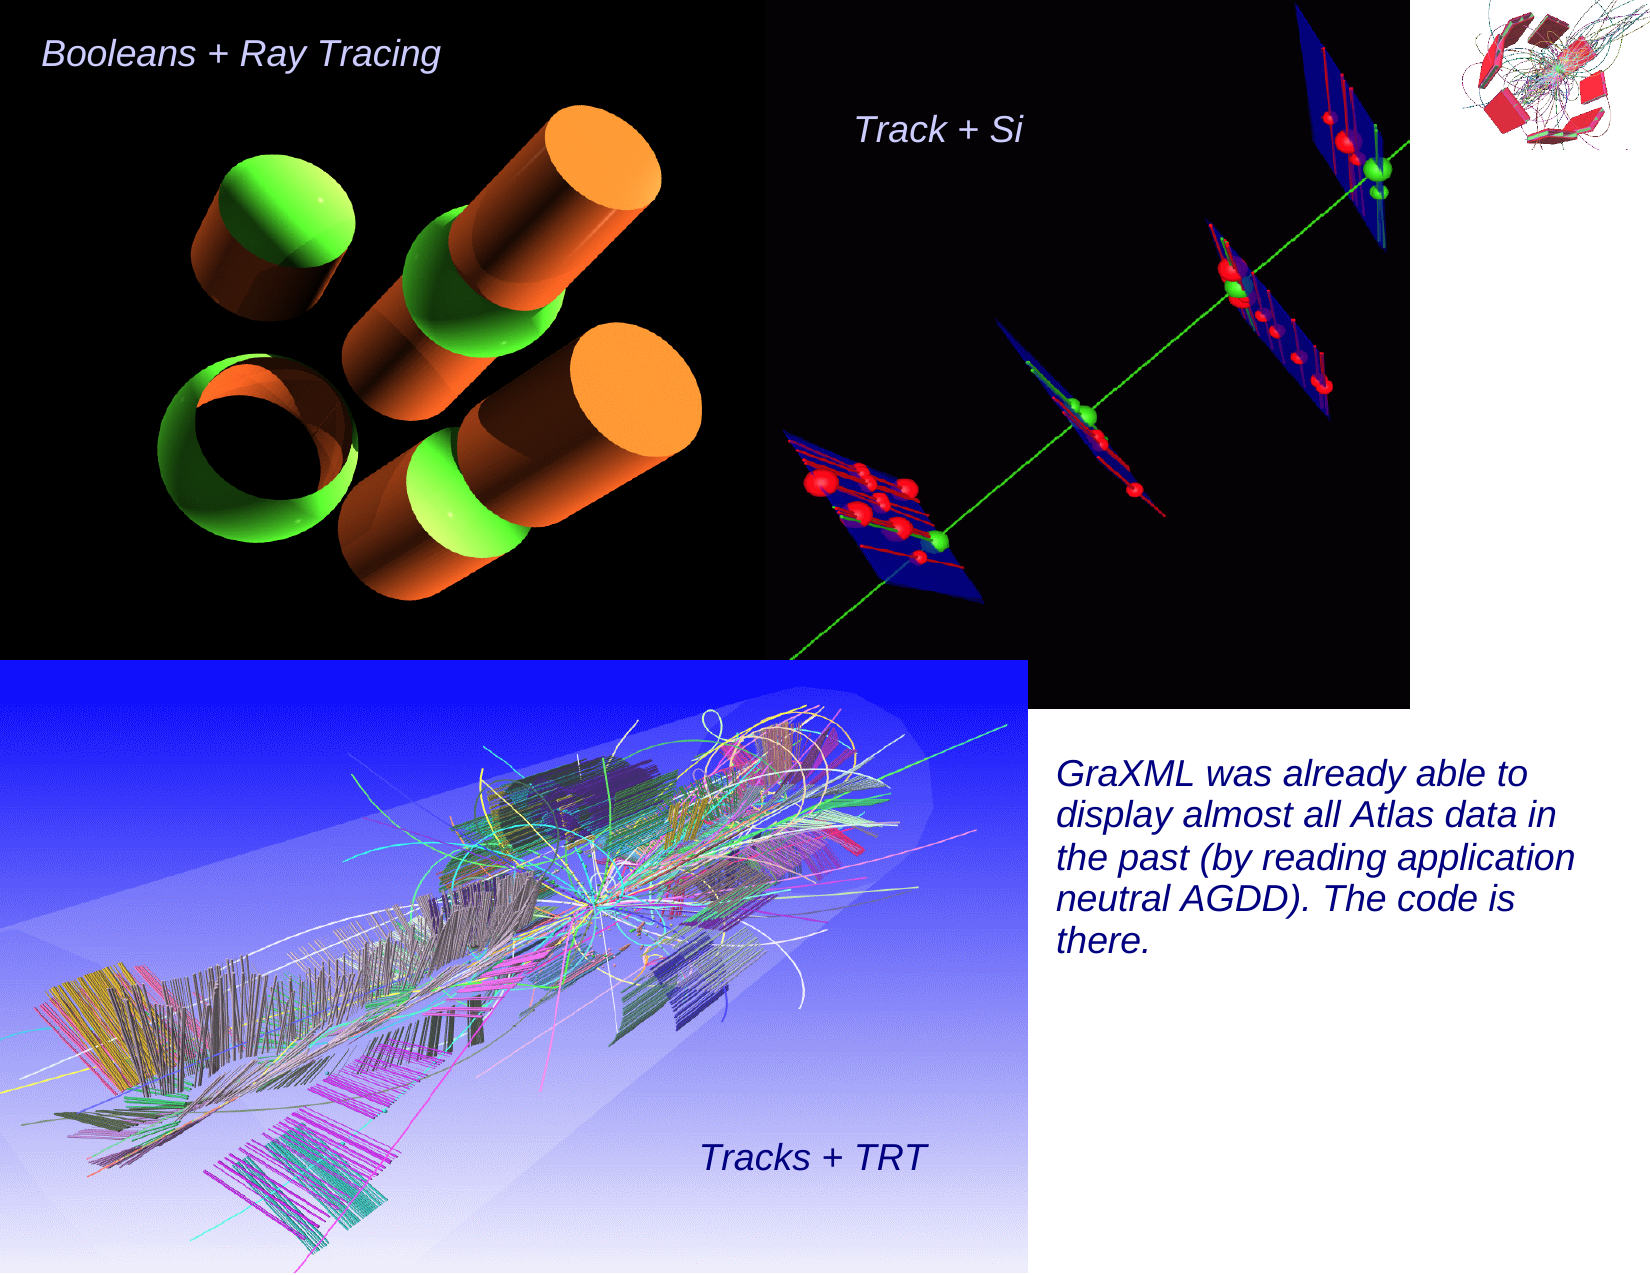

Booleans + Ray Tracing
Track + Si
GraXML was already able to display almost all Atlas data in the past (by reading application neutral AGDD). The code is there.
Tracks + TRT